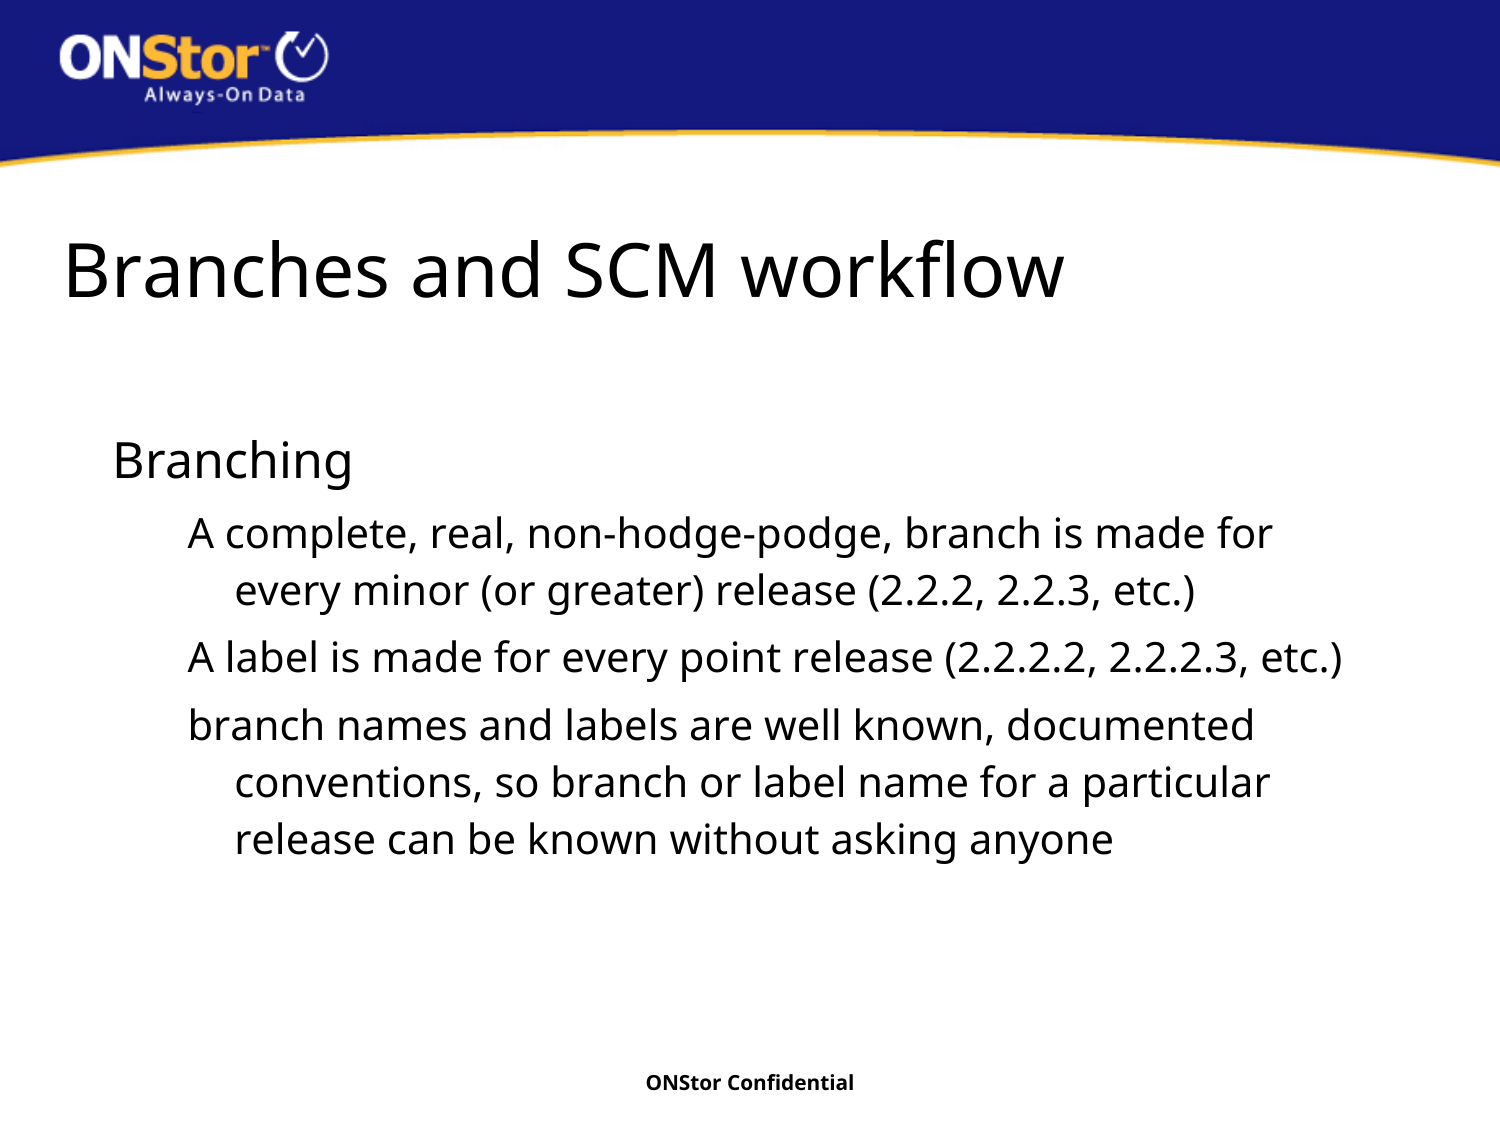

# Branches and SCM workflow
Branching
A complete, real, non-hodge-podge, branch is made for every minor (or greater) release (2.2.2, 2.2.3, etc.)
A label is made for every point release (2.2.2.2, 2.2.2.3, etc.)
branch names and labels are well known, documented conventions, so branch or label name for a particular release can be known without asking anyone